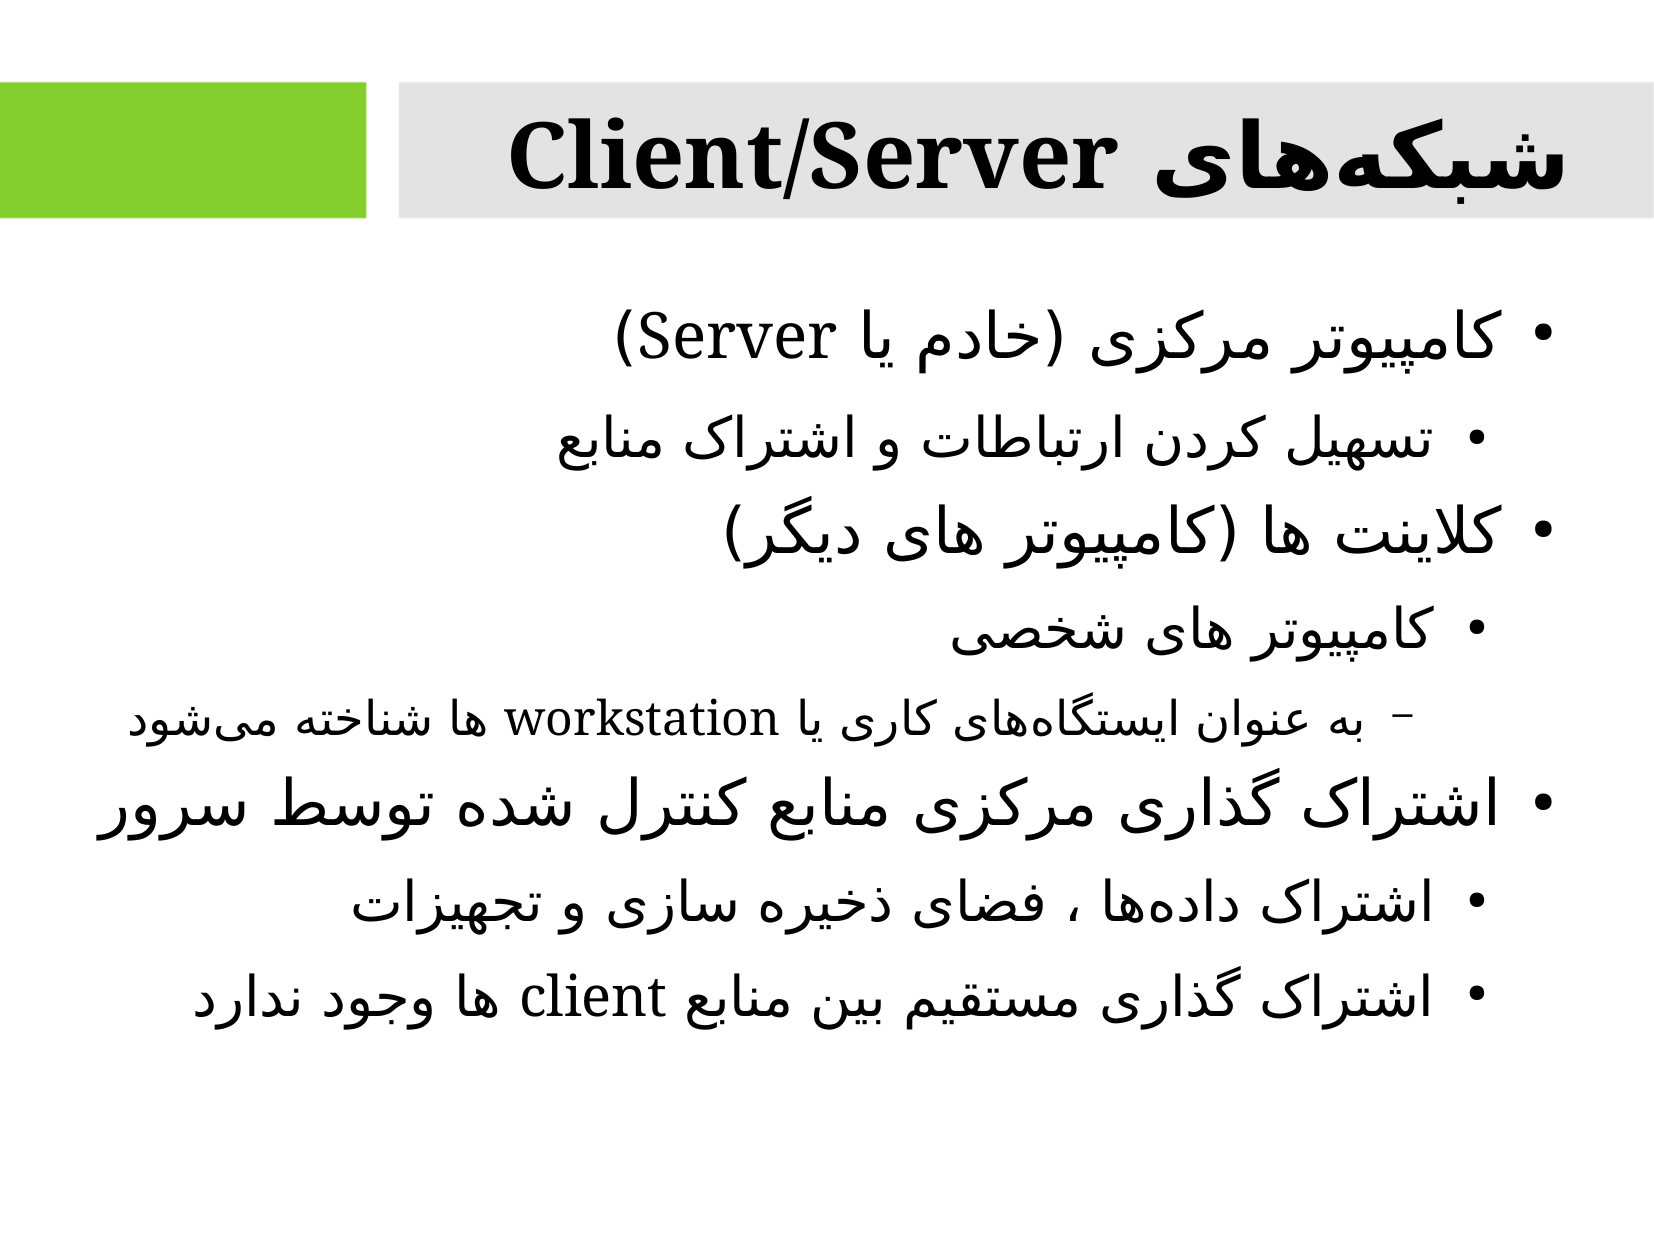

# شبکه‌های Client/Server
کامپیوتر مرکزی (خادم یا Server)
تسهیل کردن ارتباطات و اشتراک منابع
کلاینت ها (کامپیوتر های دیگر)
کامپیوتر های شخصی
به عنوان ایستگاه‌های کاری یا workstation ها شناخته می‌شود
اشتراک گذاری مرکزی منابع کنترل شده توسط سرور
اشتراک داده‌ها ، فضای ذخیره سازی و تجهیزات
اشتراک گذاری مستقیم بین منابع client ها وجود ندارد